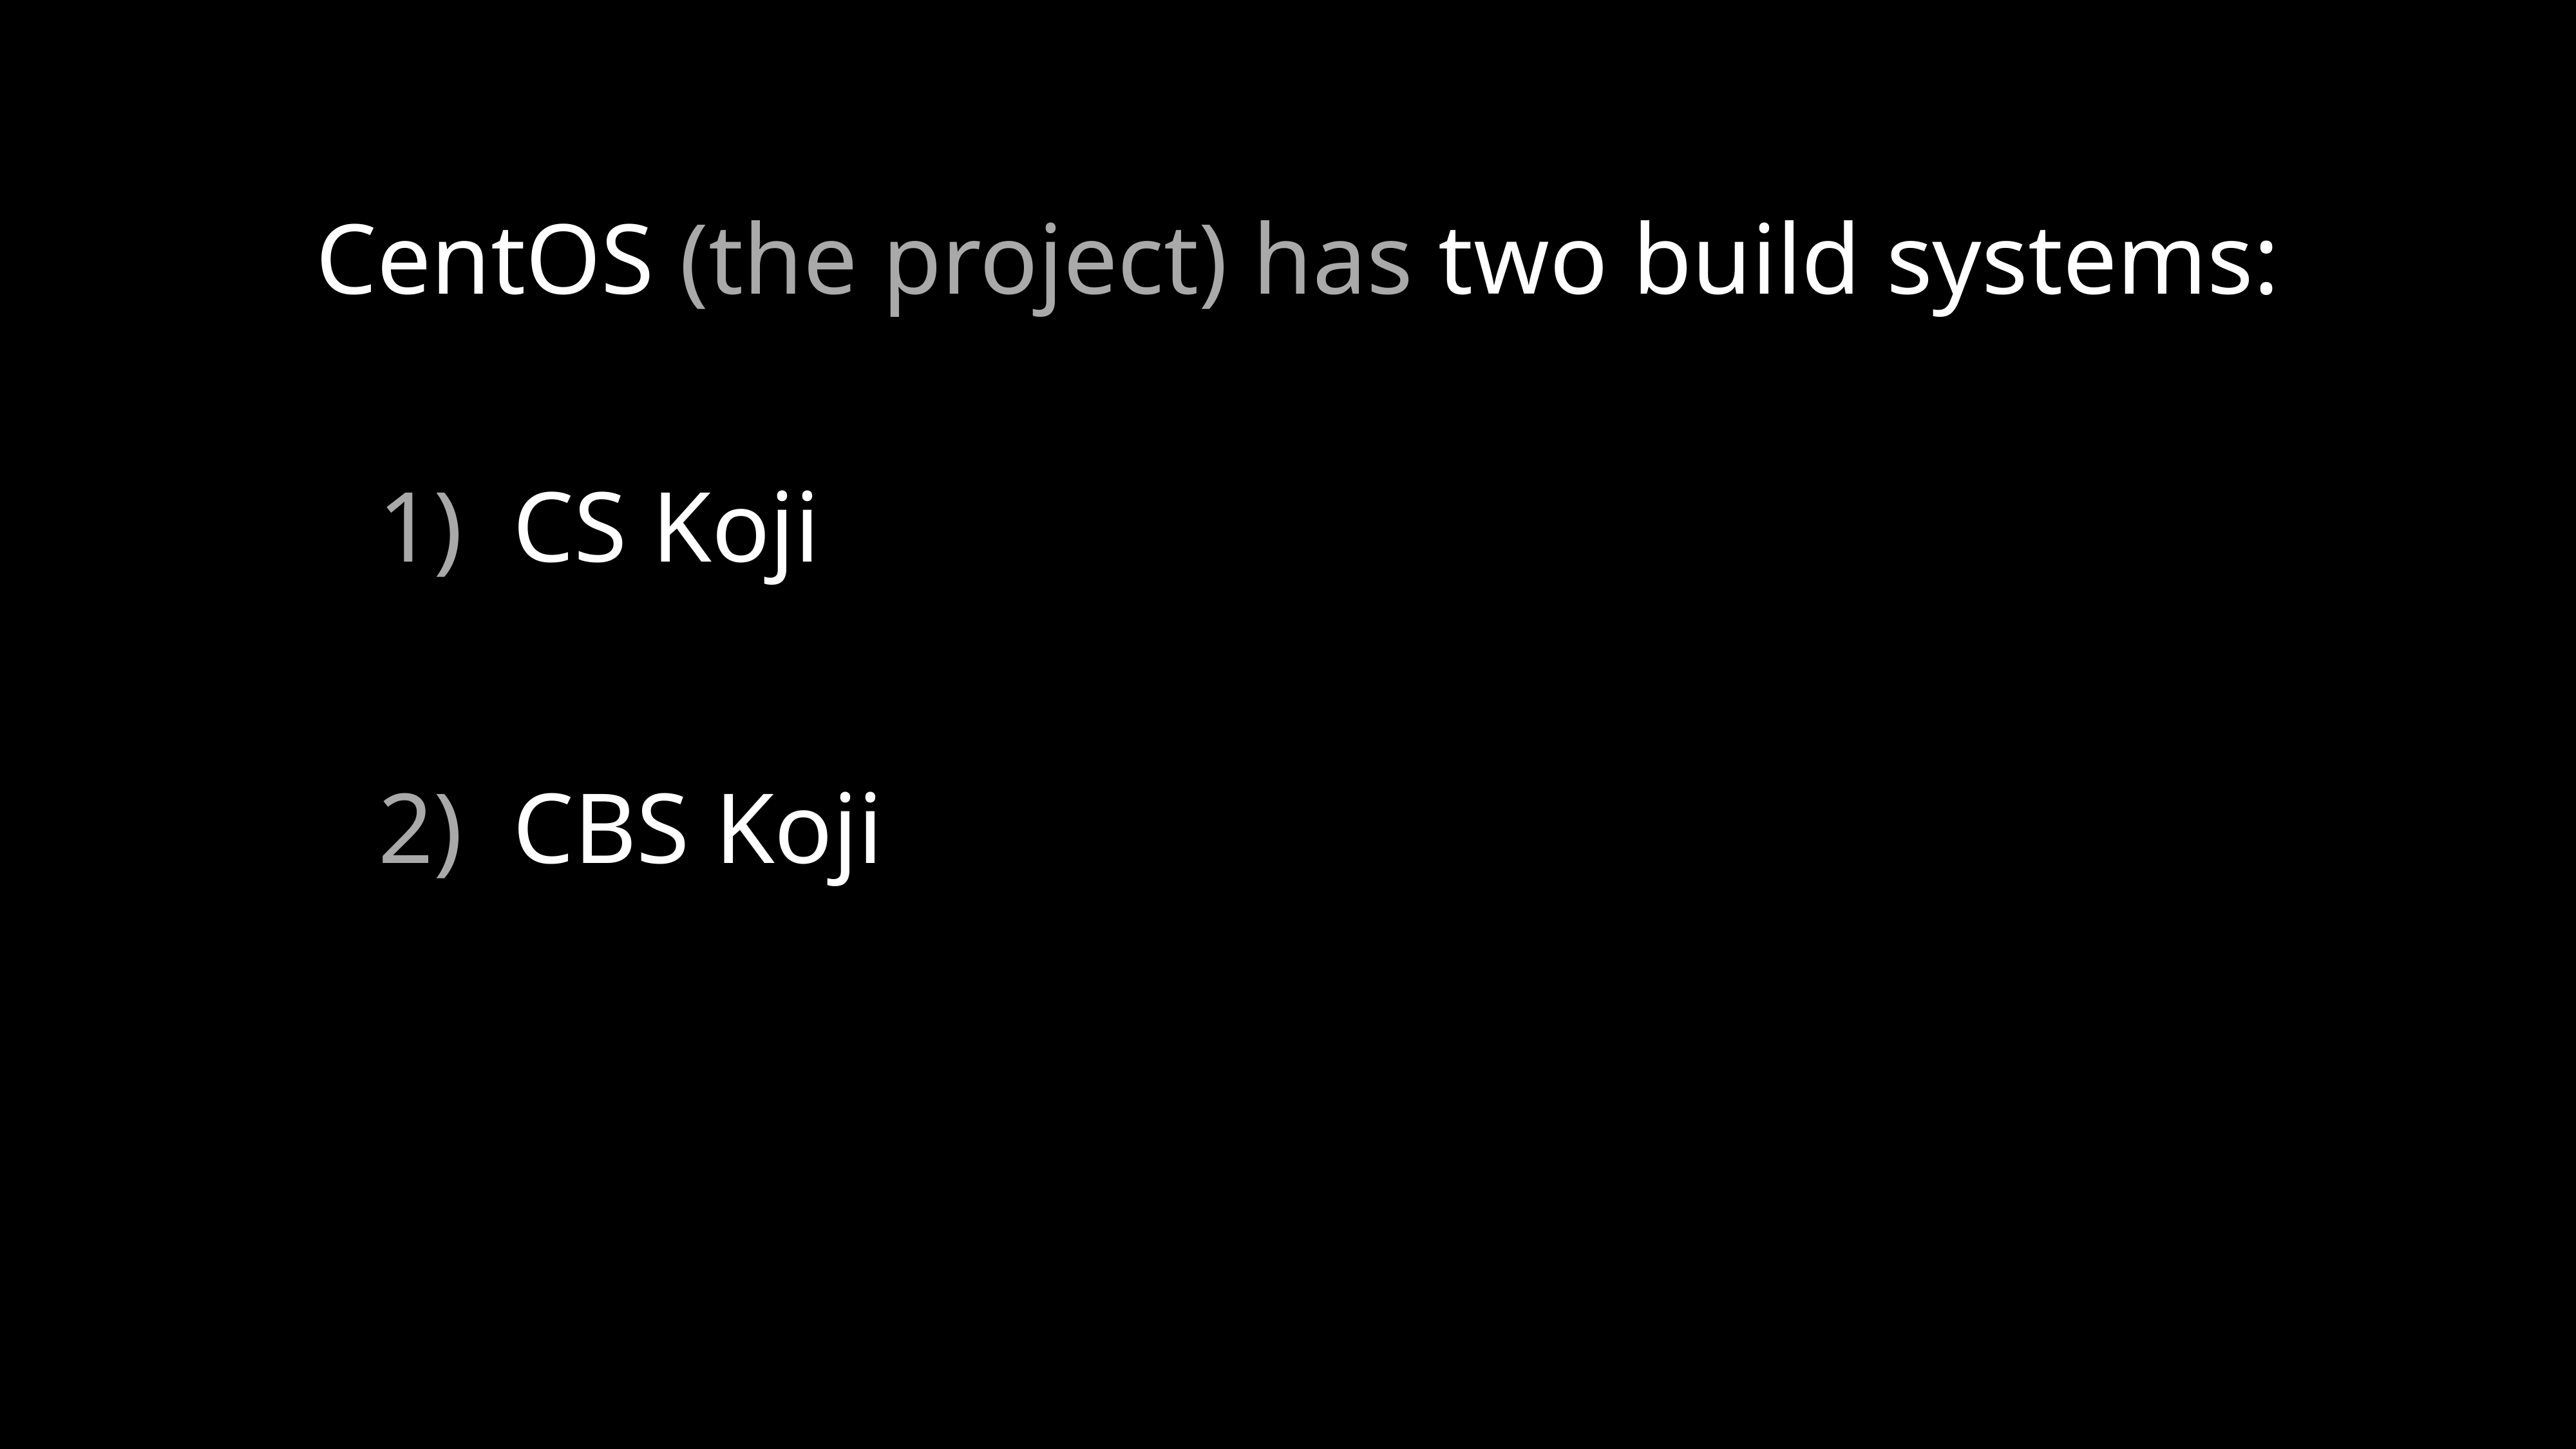

CentOS (the project) has two build systems:
1) CS Koji
2) CBS Koji